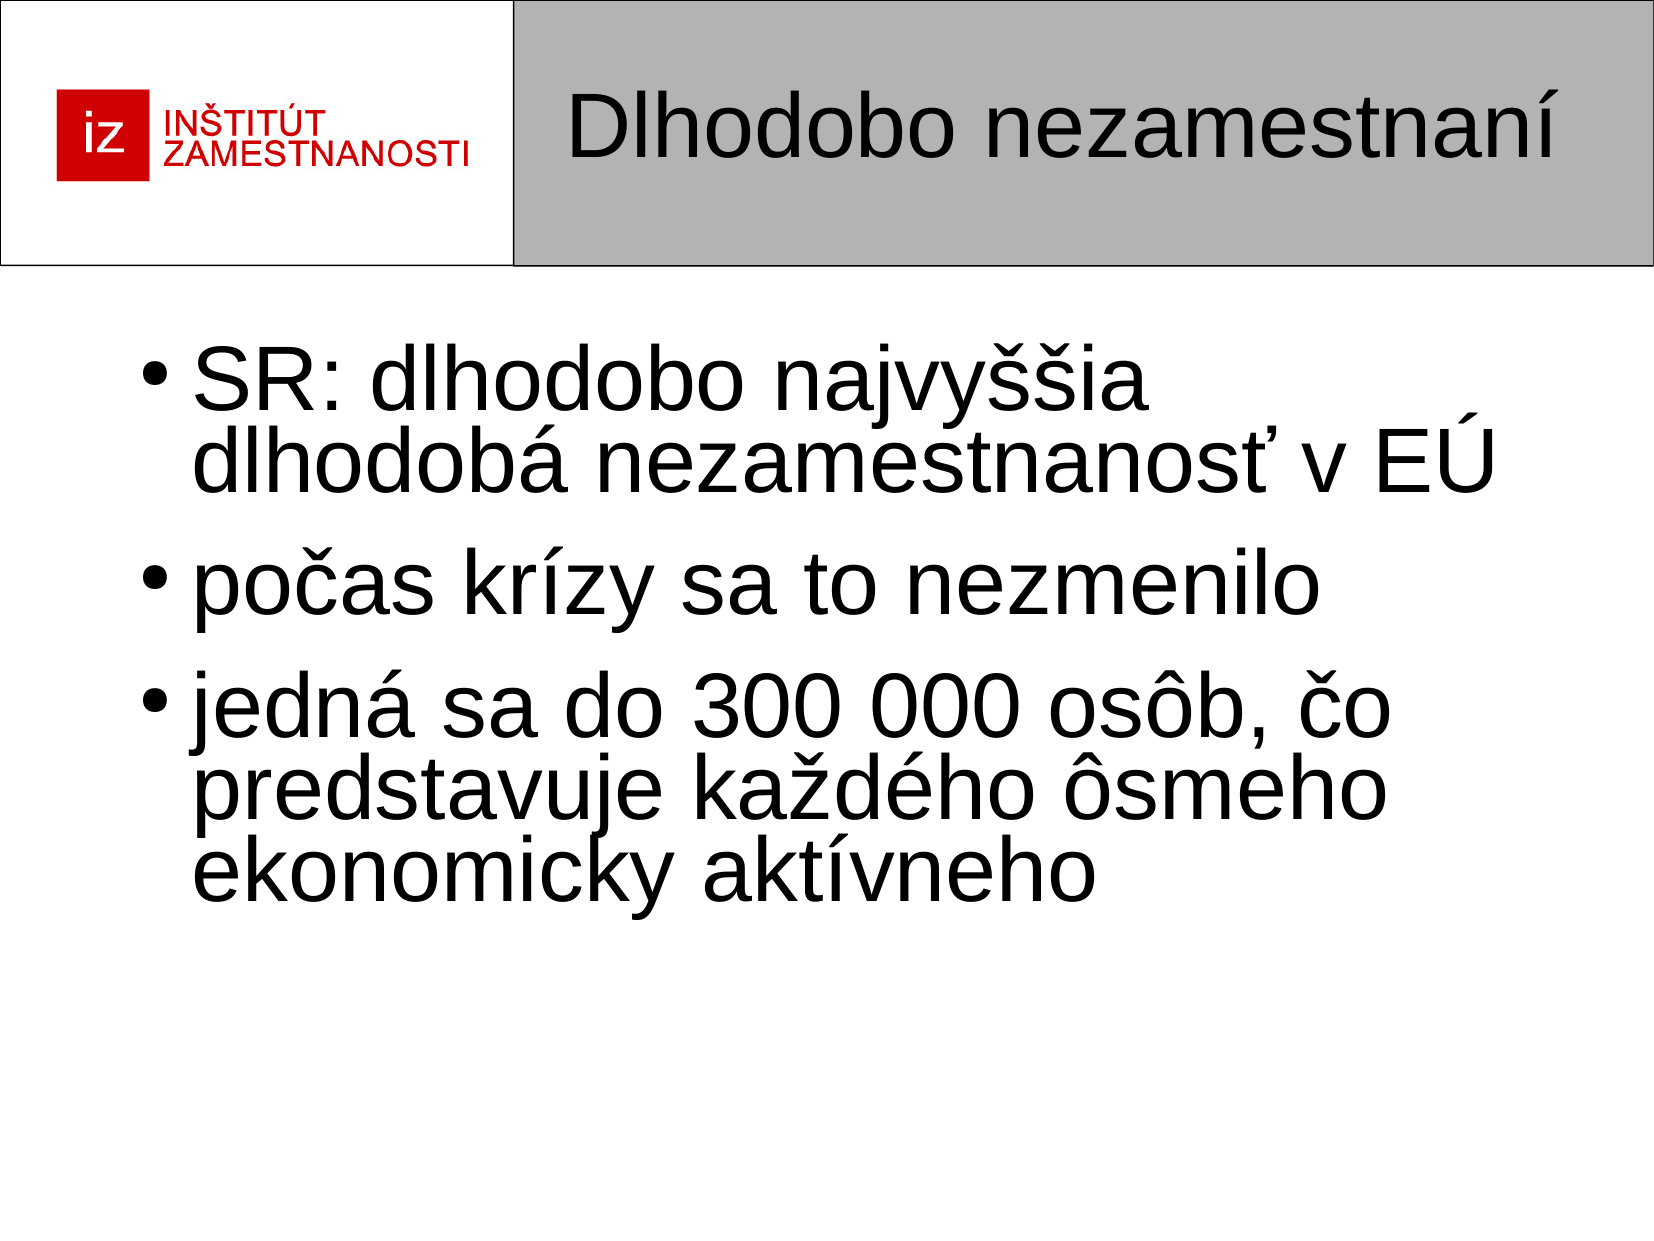

# Dlhodobo nezamestnaní
SR: dlhodobo najvyššia dlhodobá nezamestnanosť v EÚ
počas krízy sa to nezmenilo
jedná sa do 300 000 osôb, čo predstavuje každého ôsmeho ekonomicky aktívneho